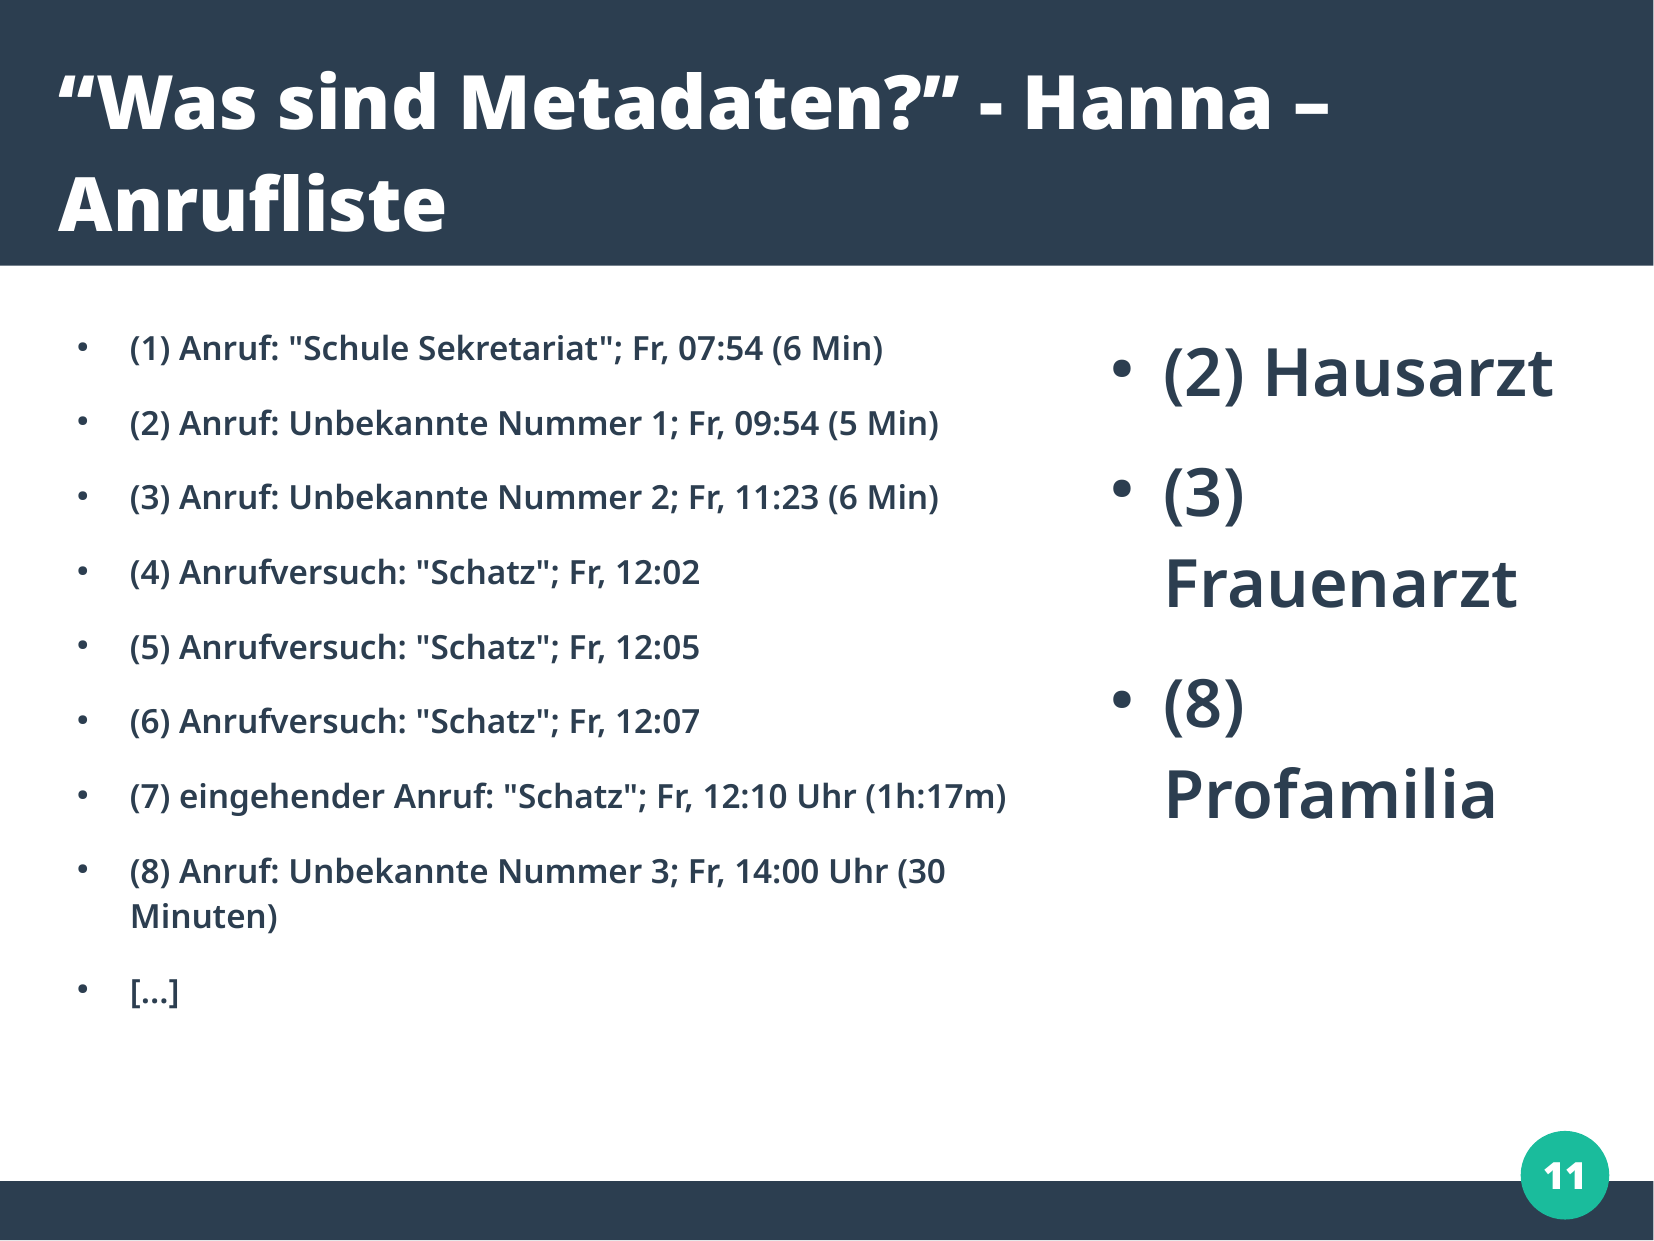

# “Was sind Metadaten?” - Hanna – Anrufliste
(1) Anruf: "Schule Sekretariat"; Fr, 07:54 (6 Min)
(2) Anruf: Unbekannte Nummer 1; Fr, 09:54 (5 Min)
(3) Anruf: Unbekannte Nummer 2; Fr, 11:23 (6 Min)
(4) Anrufversuch: "Schatz"; Fr, 12:02
(5) Anrufversuch: "Schatz"; Fr, 12:05
(6) Anrufversuch: "Schatz"; Fr, 12:07
(7) eingehender Anruf: "Schatz"; Fr, 12:10 Uhr (1h:17m)
(8) Anruf: Unbekannte Nummer 3; Fr, 14:00 Uhr (30 Minuten)
[...]
(2) Hausarzt
(3) Frauenarzt
(8) Profamilia
11